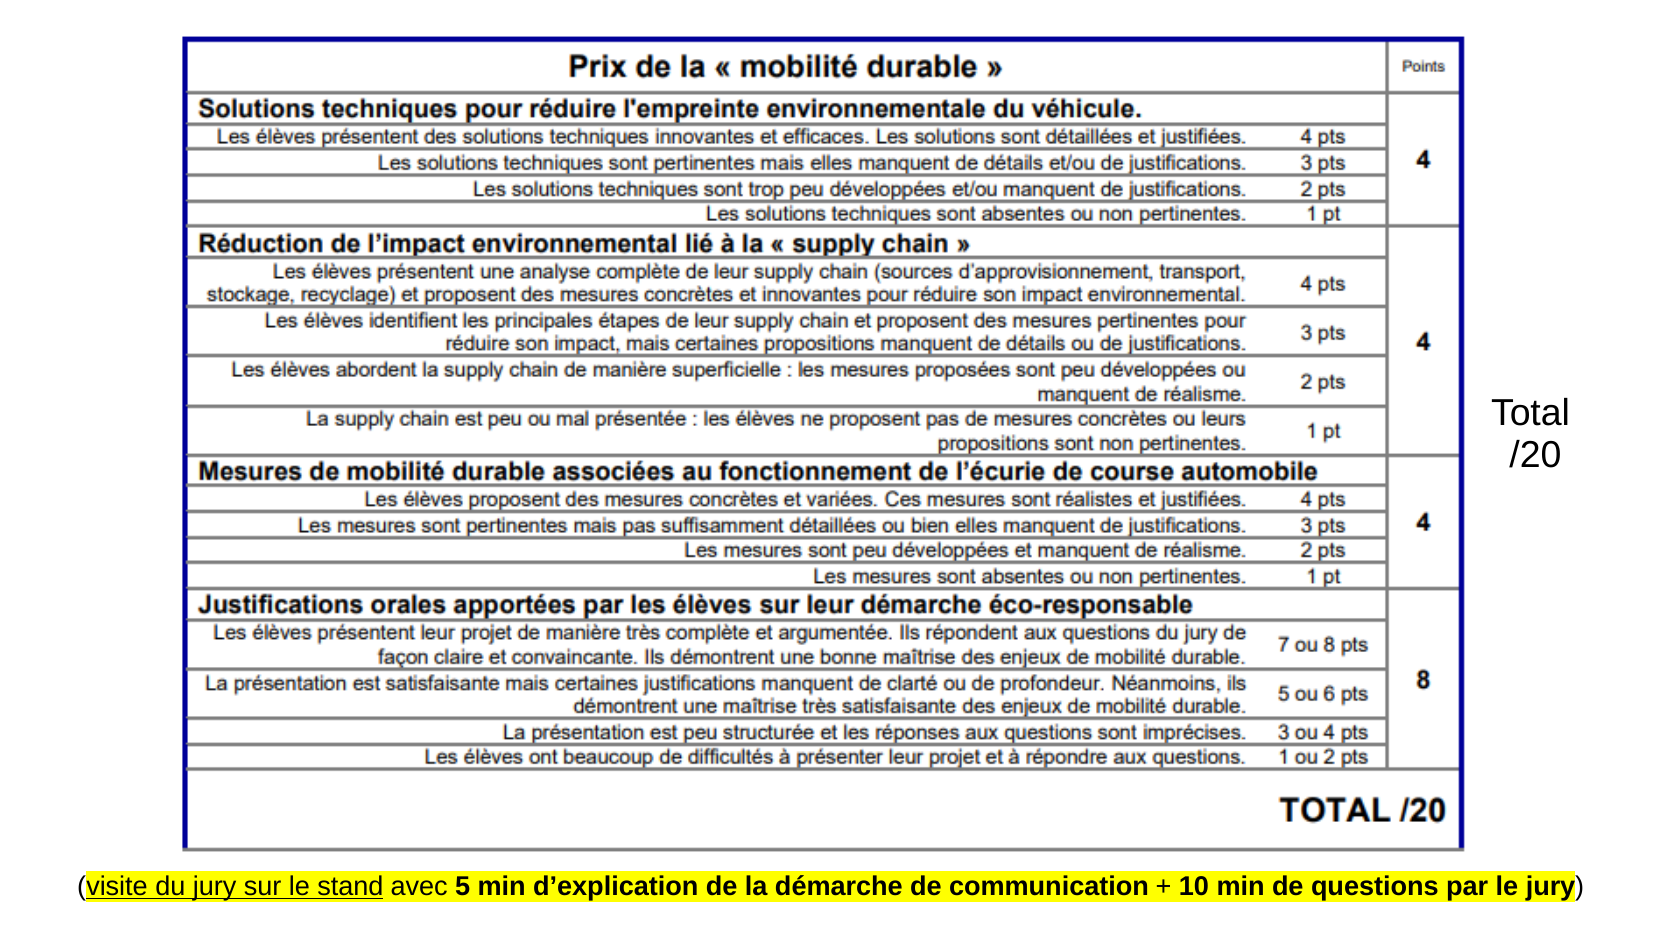

Total
/20
 (visite du jury sur le stand avec 5 min d’explication de la démarche de communication + 10 min de questions par le jury)